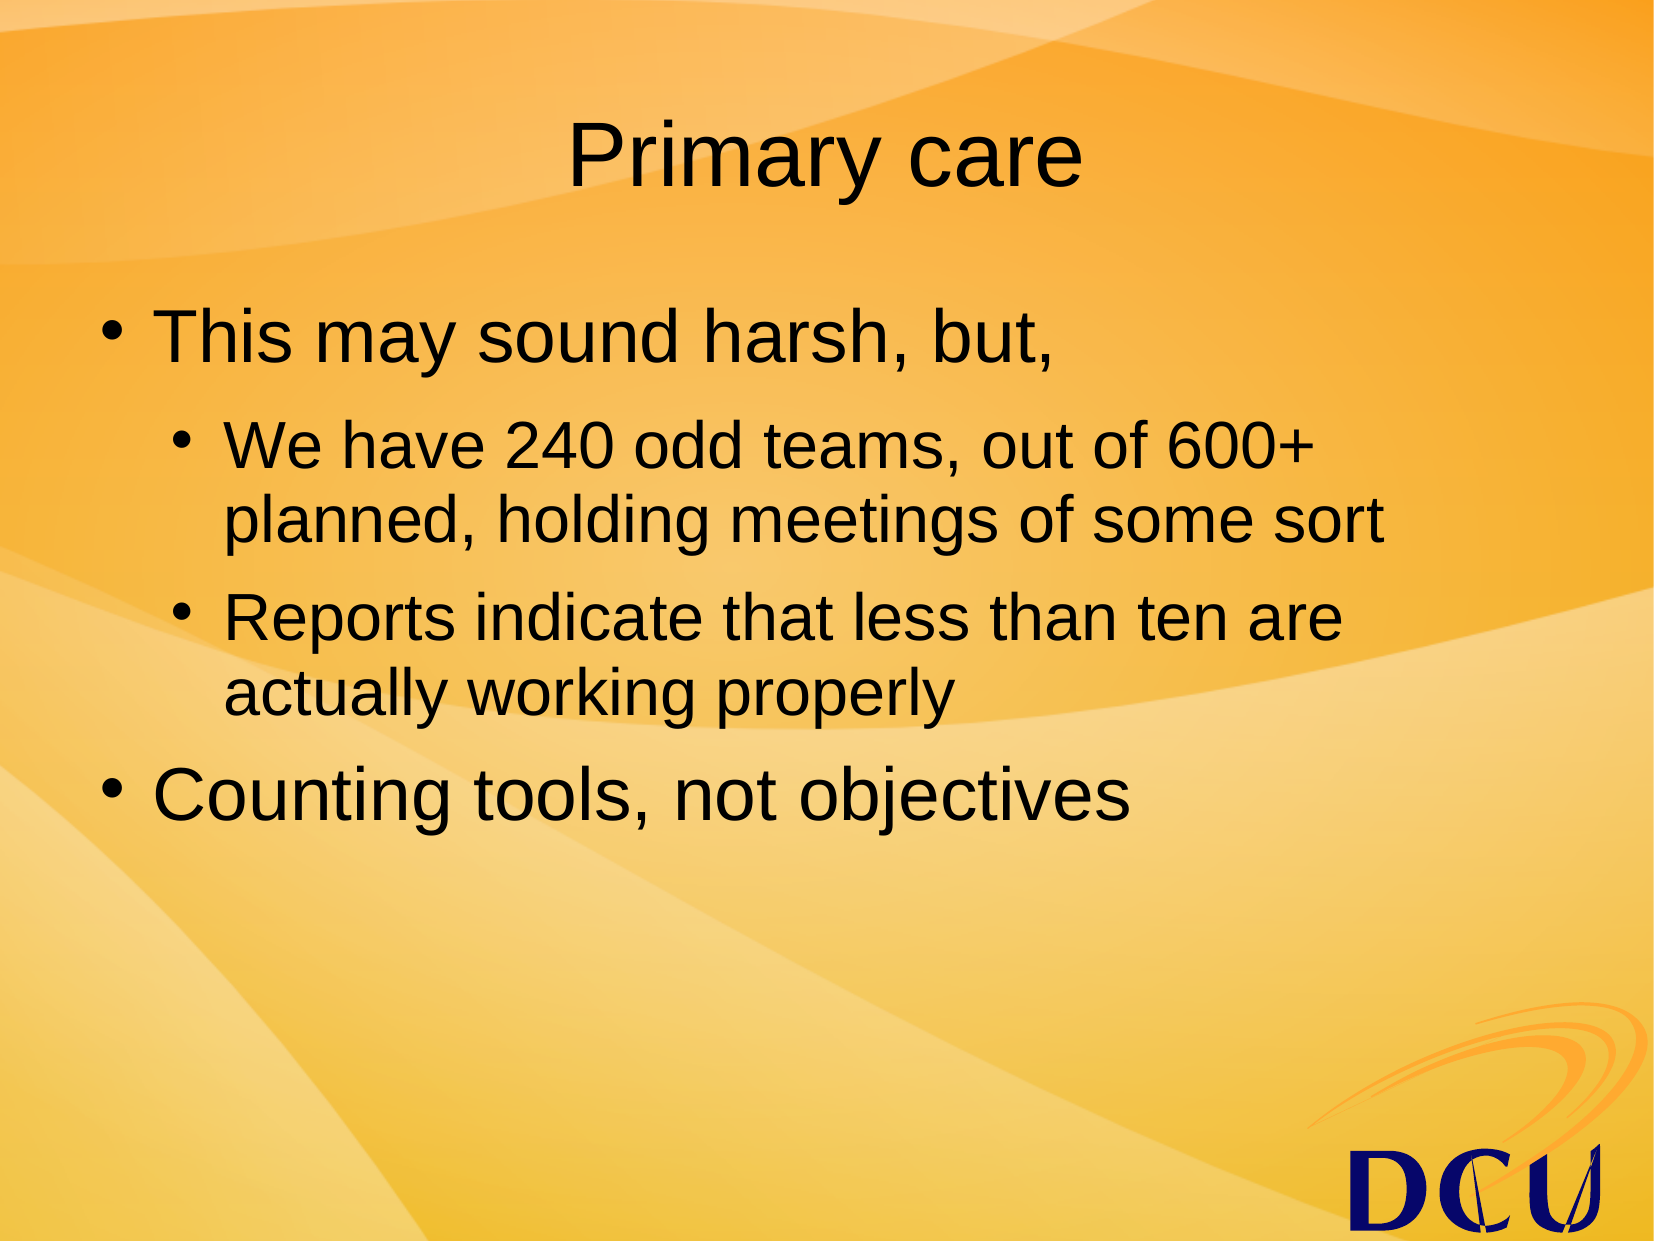

# Primary care
This may sound harsh, but,
We have 240 odd teams, out of 600+ planned, holding meetings of some sort
Reports indicate that less than ten are actually working properly
Counting tools, not objectives